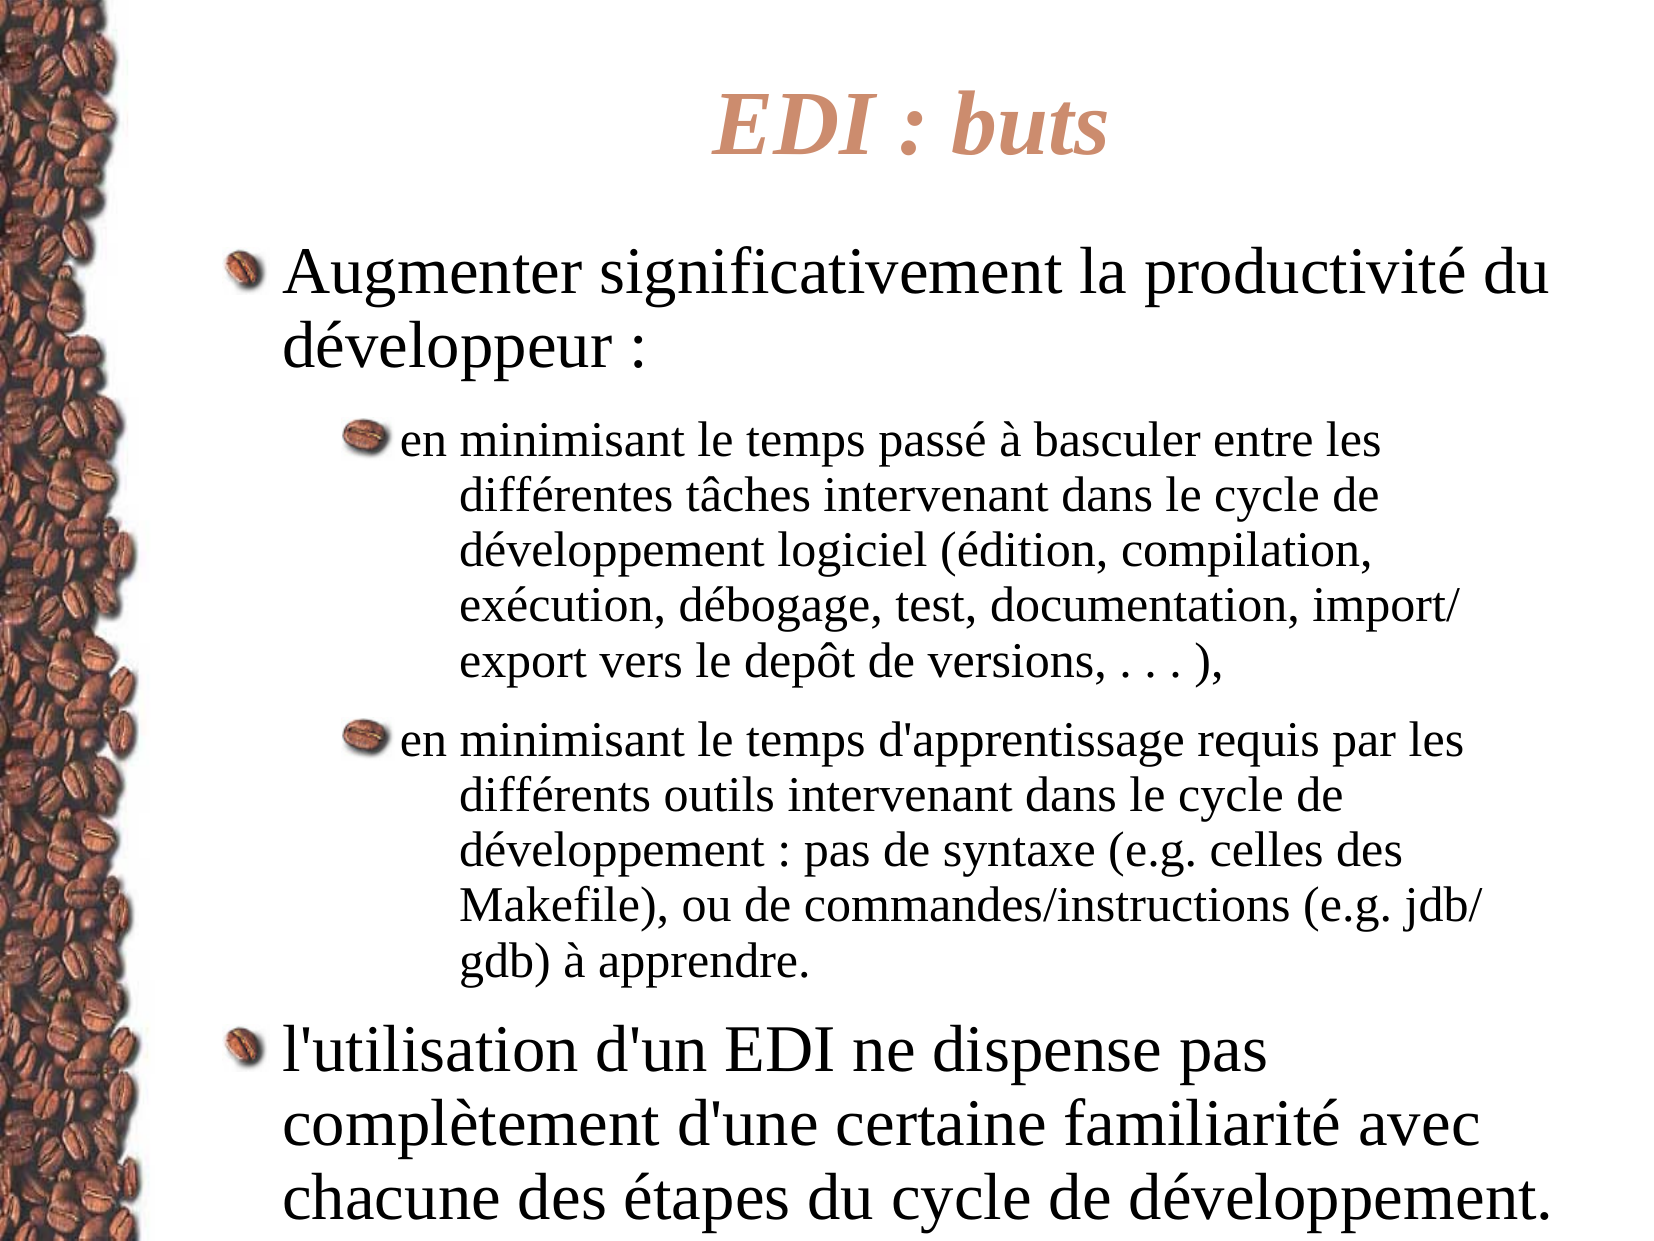

# EDI : buts
Augmenter significativement la productivité du développeur :
en minimisant le temps passé à basculer entre les différentes tâches intervenant dans le cycle de développement logiciel (édition, compilation, exécution, débogage, test, documentation, import/export vers le depôt de versions, . . . ),
en minimisant le temps d'apprentissage requis par les différents outils intervenant dans le cycle de développement : pas de syntaxe (e.g. celles des Makefile), ou de commandes/instructions (e.g. jdb/gdb) à apprendre.
l'utilisation d'un EDI ne dispense pas complètement d'une certaine familiarité avec chacune des étapes du cycle de développement. . .